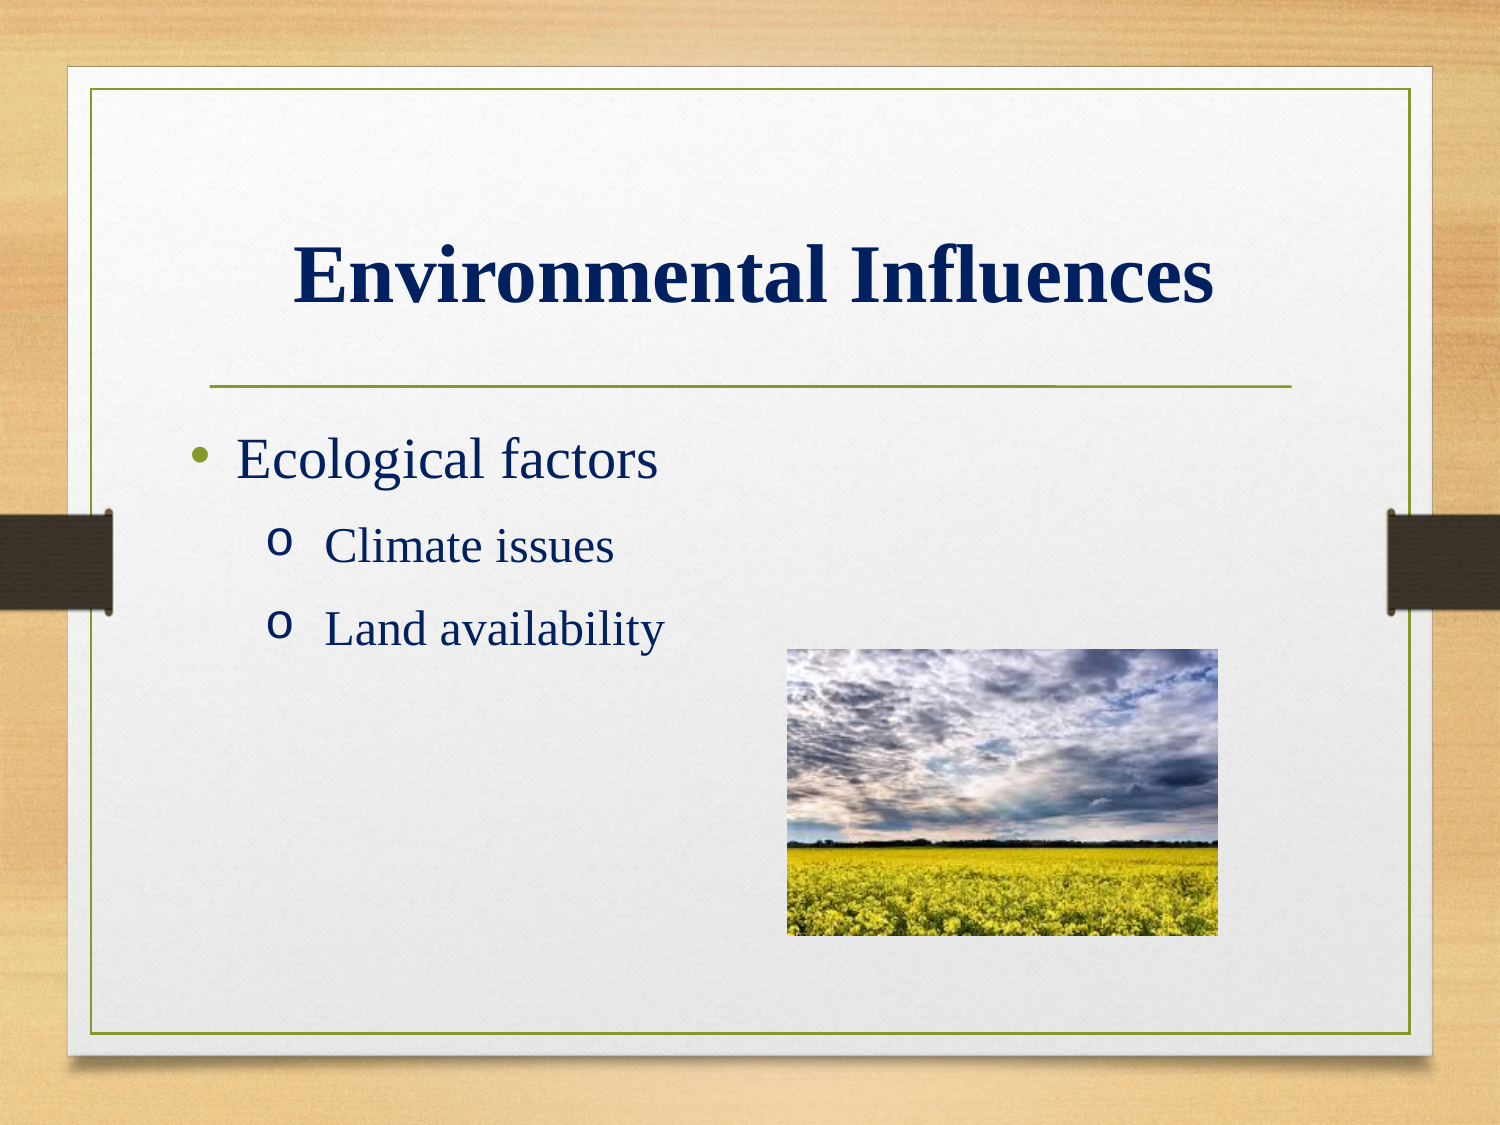

# Environmental Influences
Ecological factors
 Climate issues
 Land availability